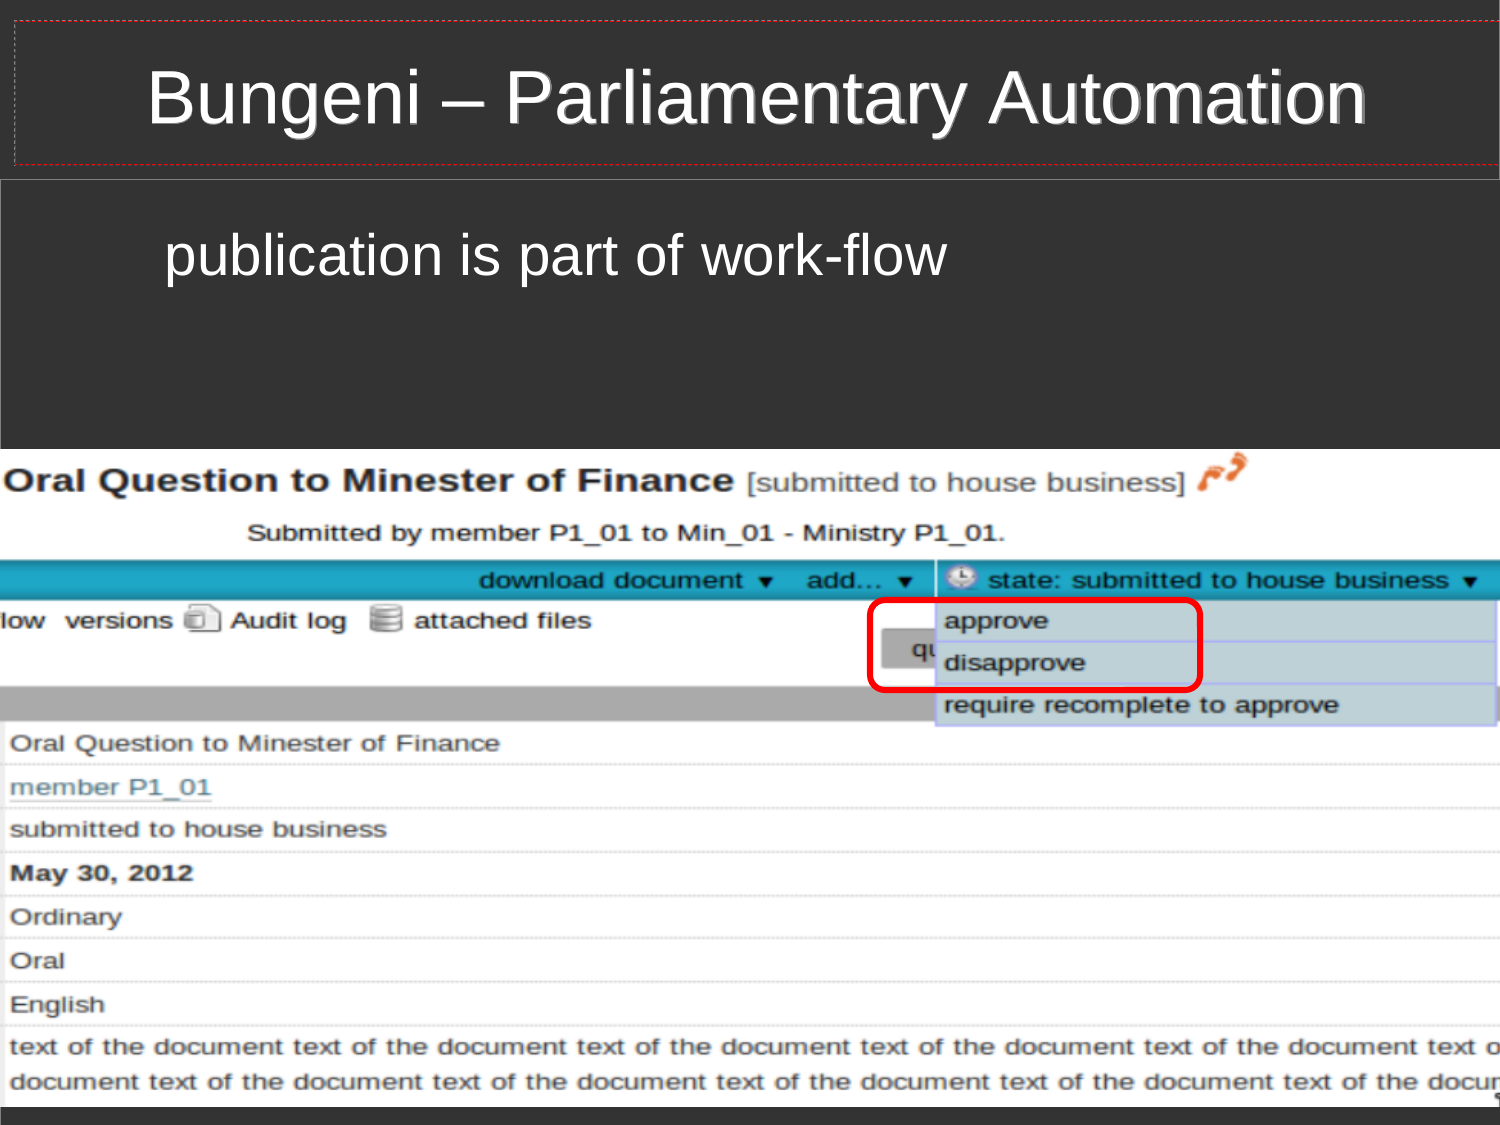

# Bungeni – Parliamentary Automation
publication is part of work-flow